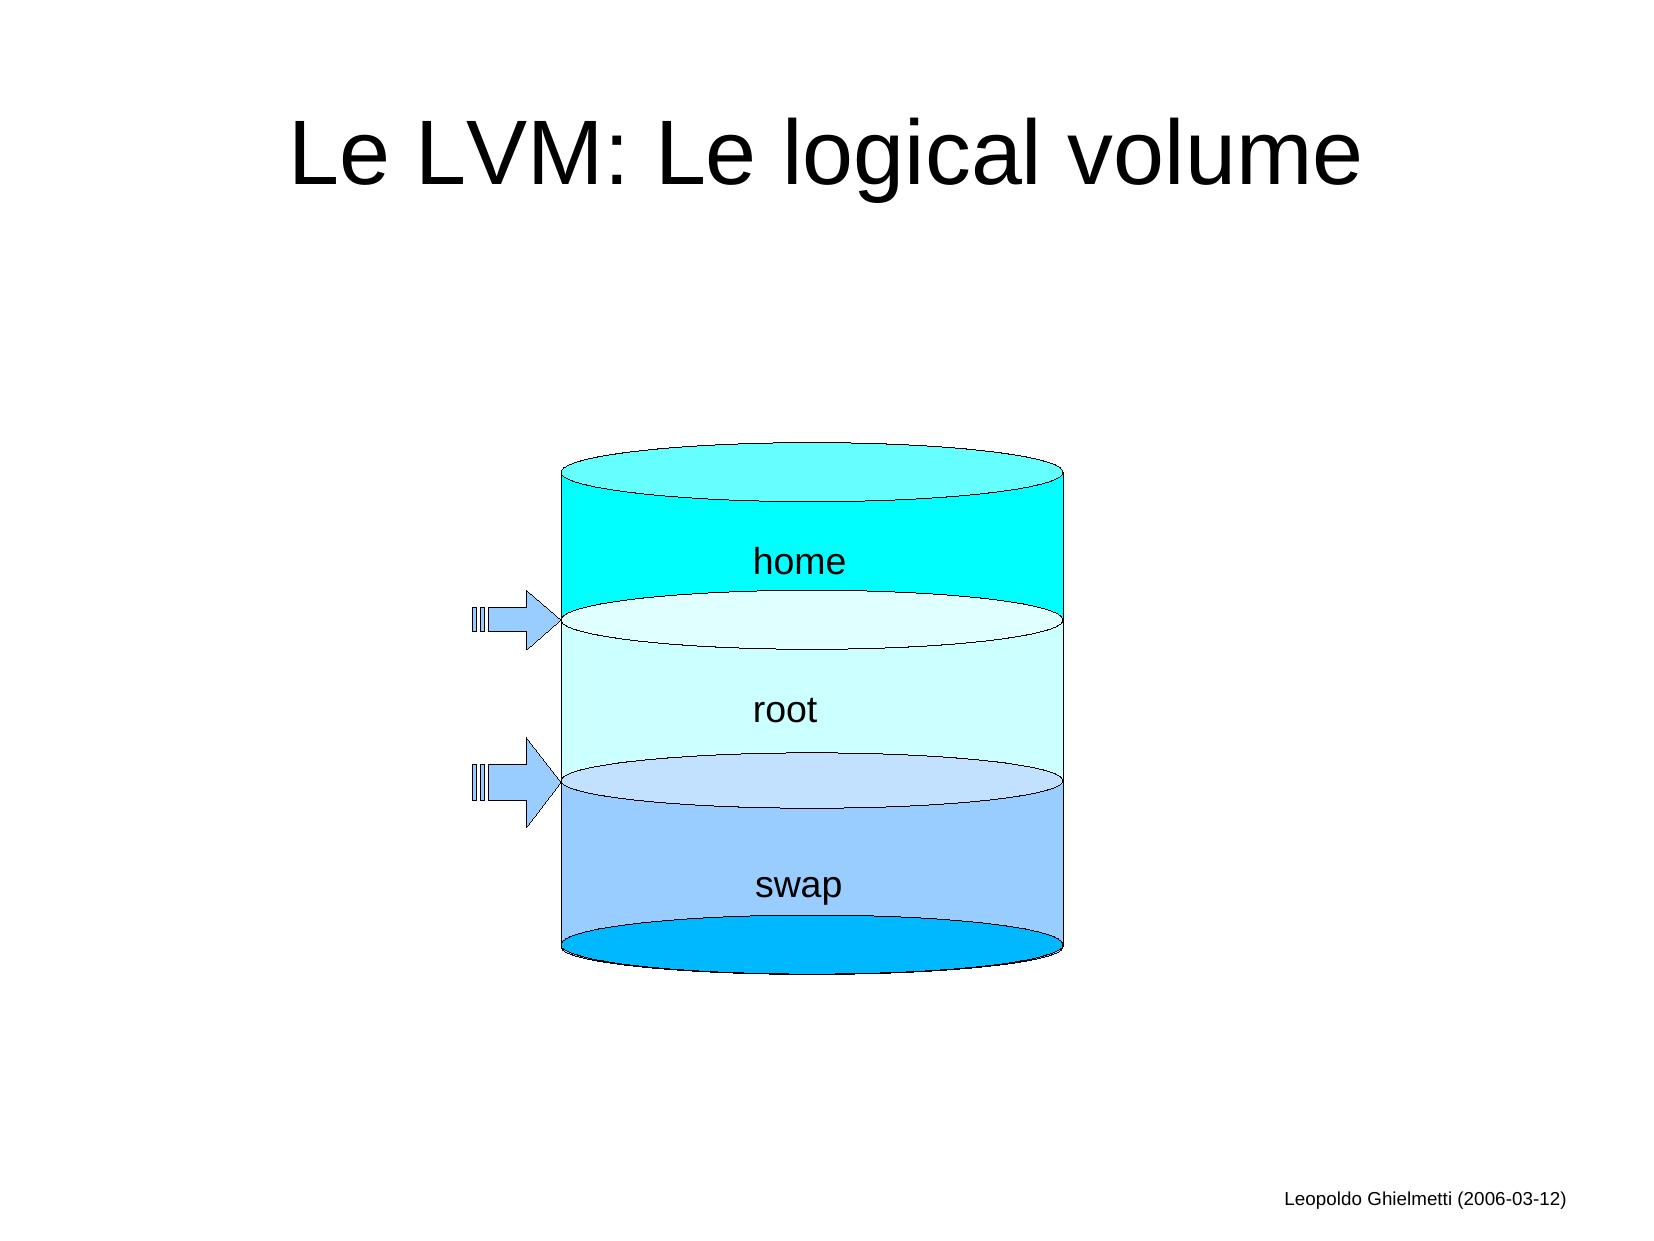

# Le LVM: Le logical volume
home
root
swap
Leopoldo Ghielmetti (2006-03-12)